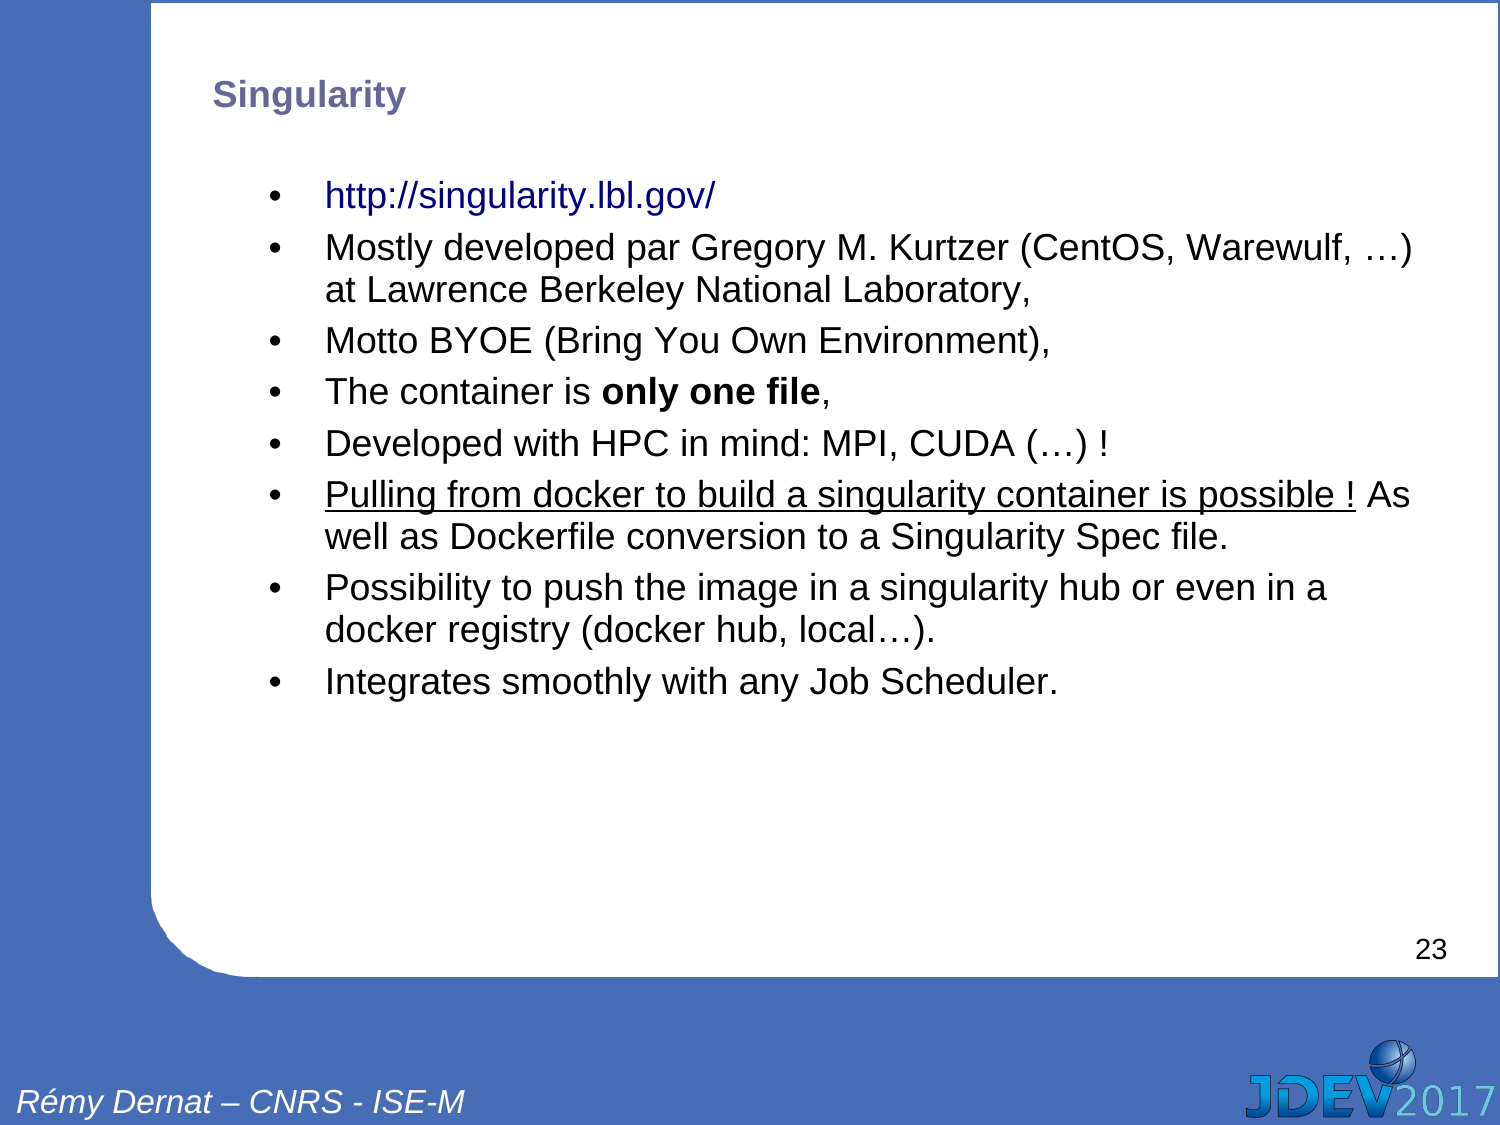

# Singularity
http://singularity.lbl.gov/
Mostly developed par Gregory M. Kurtzer (CentOS, Warewulf, …) at Lawrence Berkeley National Laboratory,
Motto BYOE (Bring You Own Environment),
The container is only one file,
Developed with HPC in mind: MPI, CUDA (…) !
Pulling from docker to build a singularity container is possible ! As well as Dockerfile conversion to a Singularity Spec file.
Possibility to push the image in a singularity hub or even in a docker registry (docker hub, local…).
Integrates smoothly with any Job Scheduler.
23
Rémy Dernat – CNRS - ISE-M